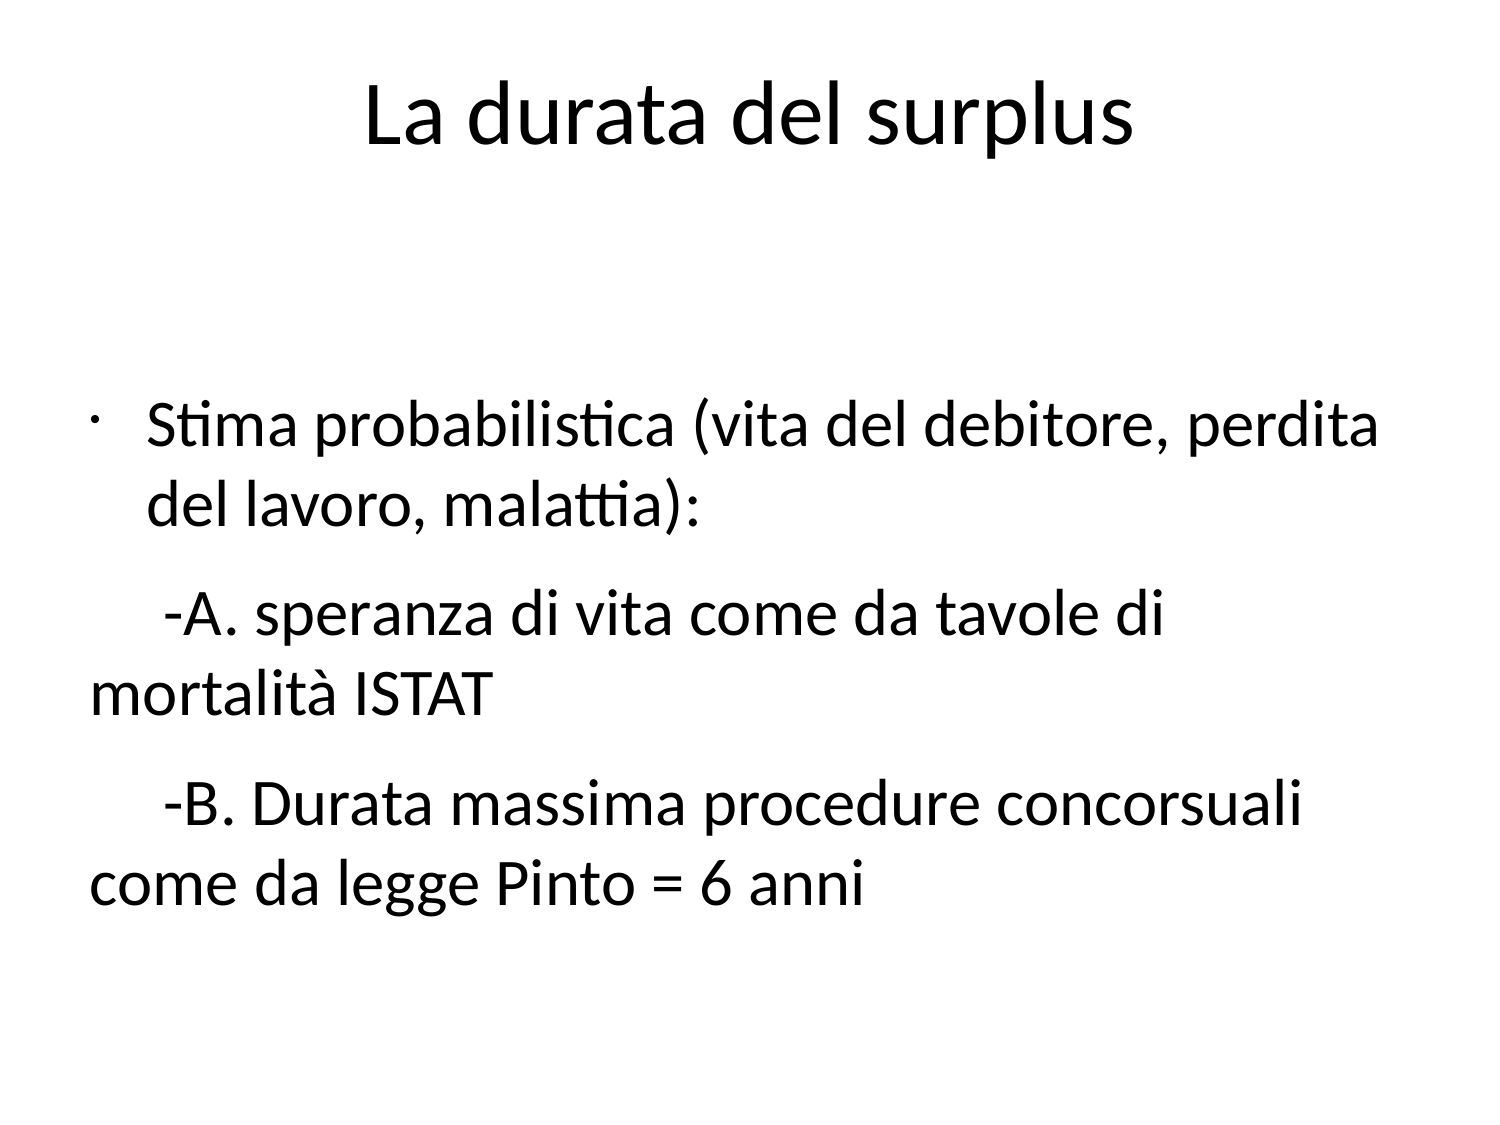

# La durata del surplus
Stima probabilistica (vita del debitore, perdita del lavoro, malattia):
	-A. speranza di vita come da tavole di mortalità ISTAT
	-B. Durata massima procedure concorsuali come da legge Pinto = 6 anni